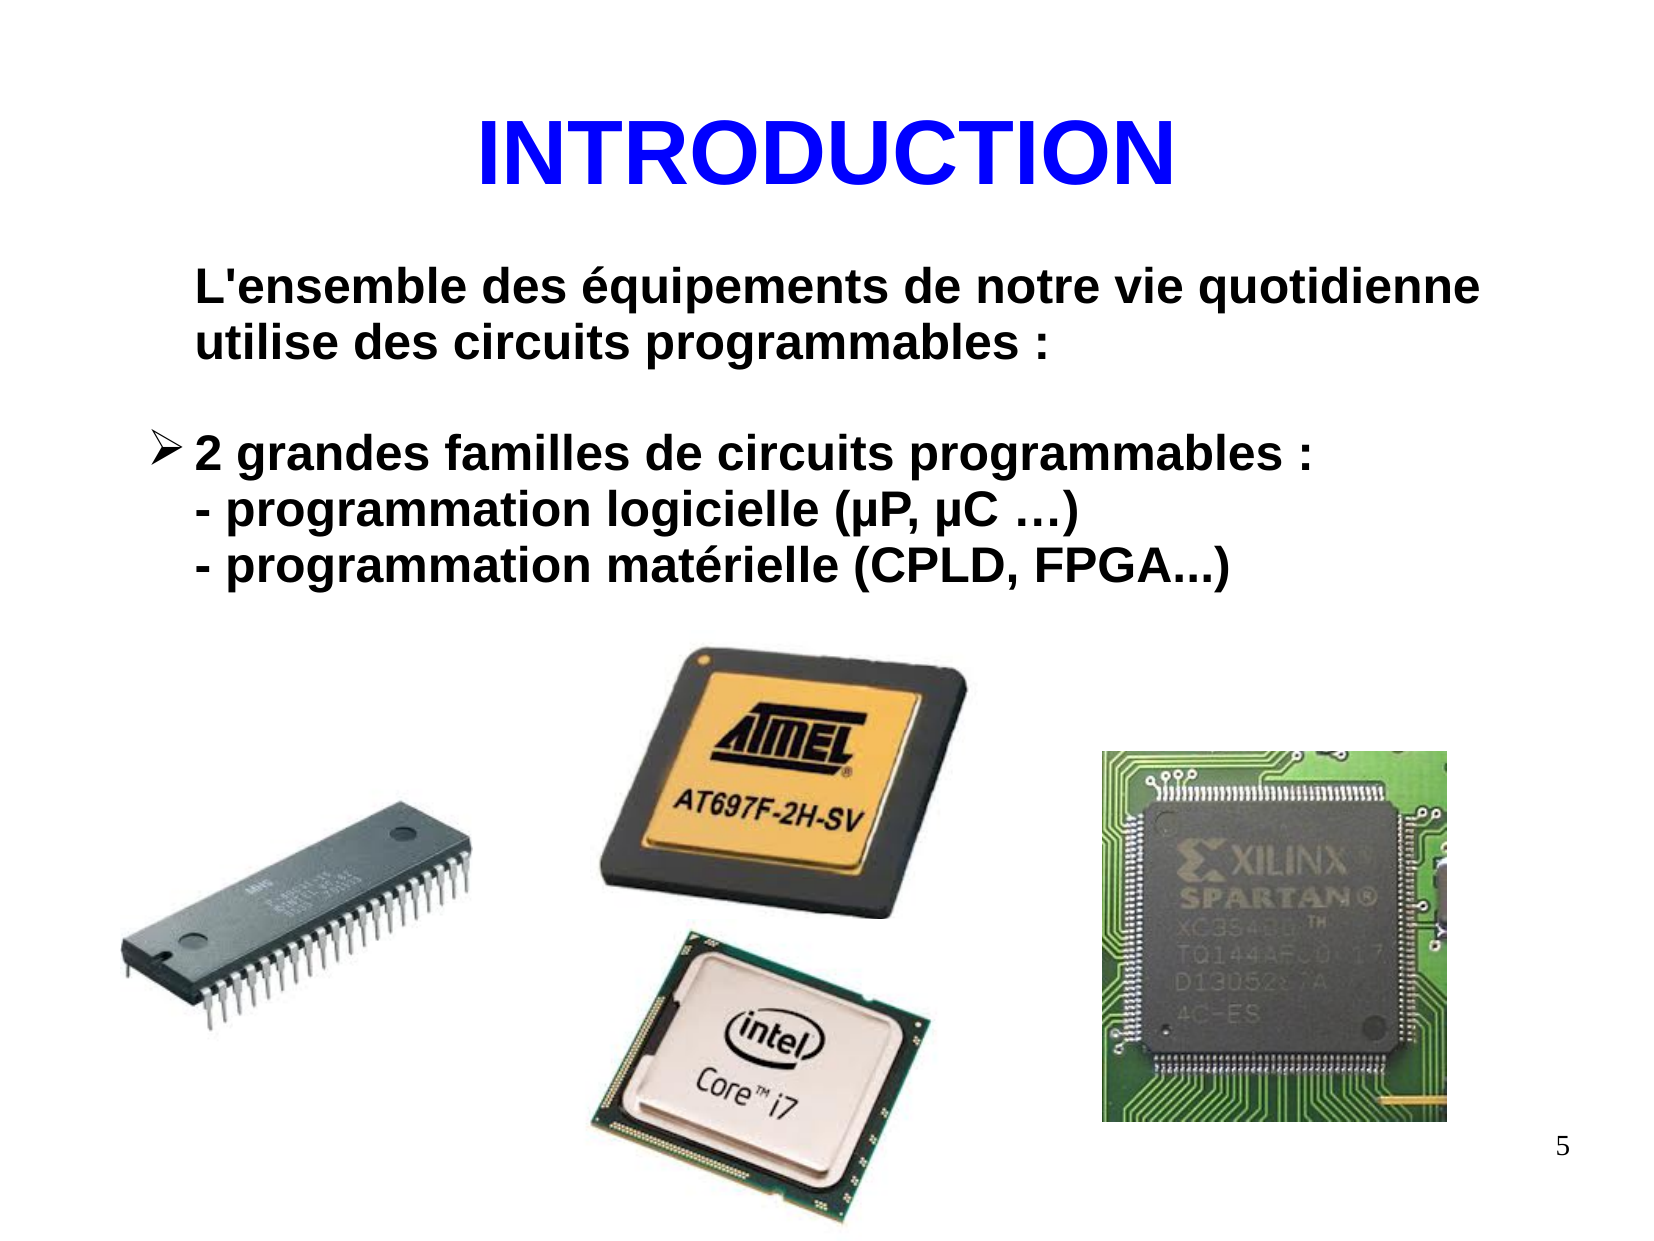

# INTRODUCTION
L'ensemble des équipements de notre vie quotidienne utilise des circuits programmables :
2 grandes familles de circuits programmables :
- programmation logicielle (µP, µC …)
- programmation matérielle (CPLD, FPGA...)
5